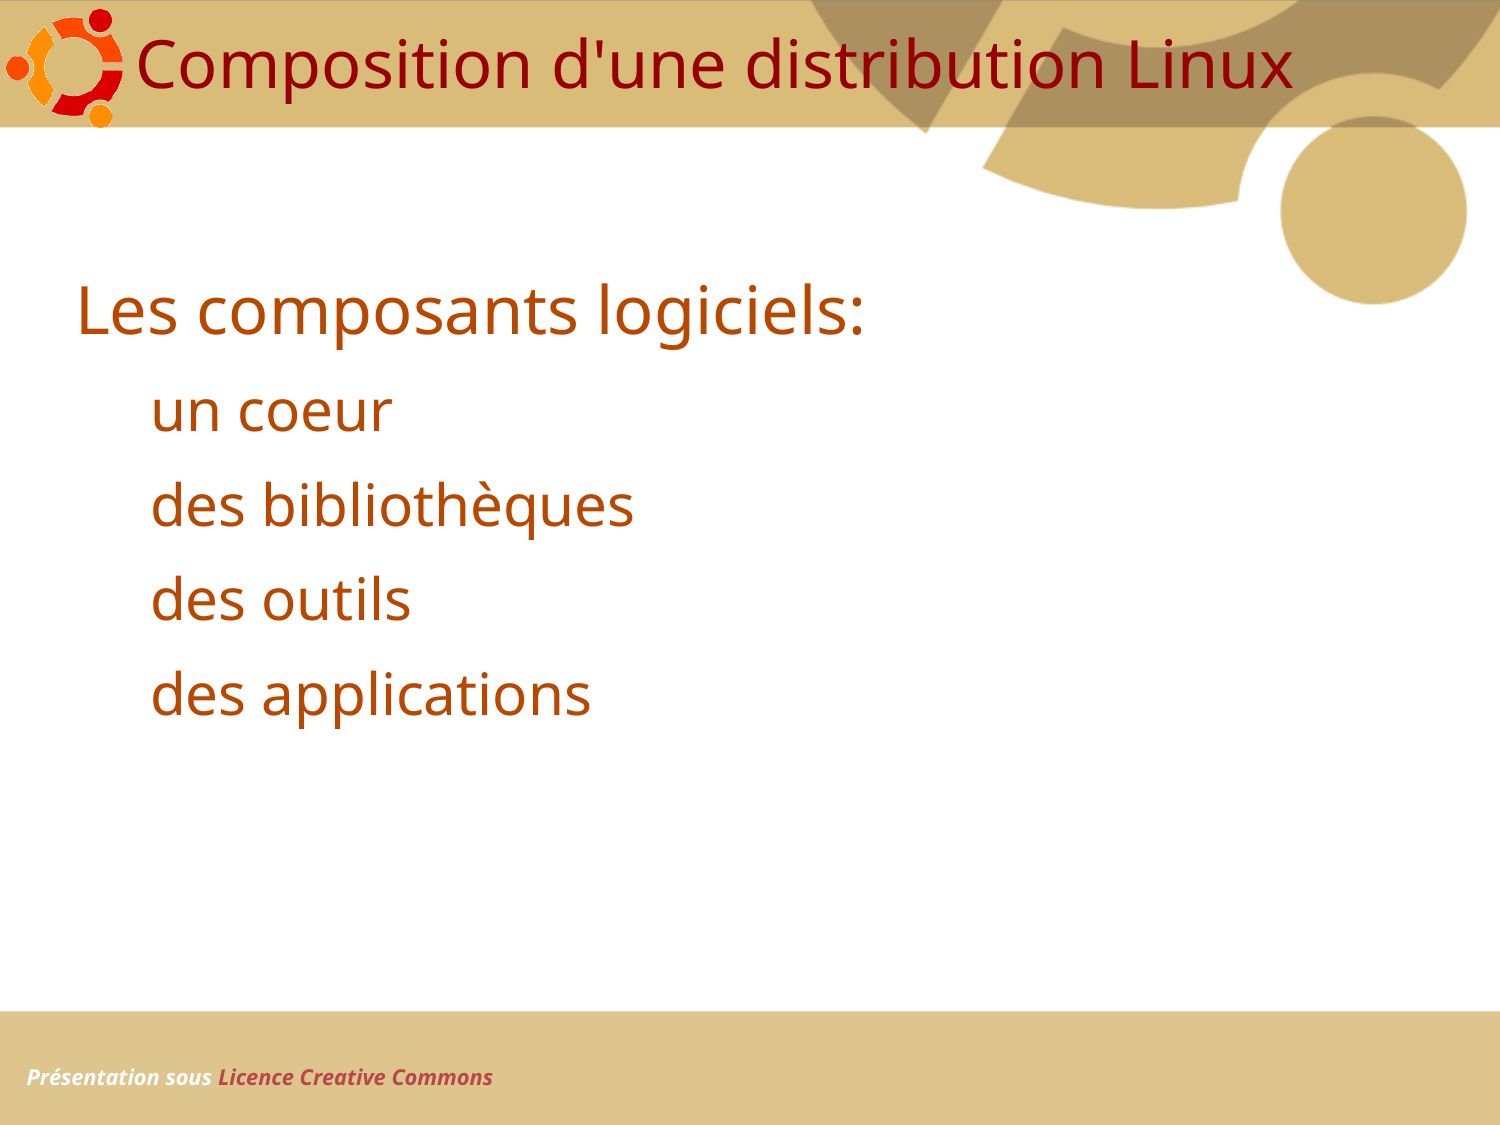

# Composition d'une distribution Linux
Les composants logiciels:
un coeur
des bibliothèques
des outils
des applications